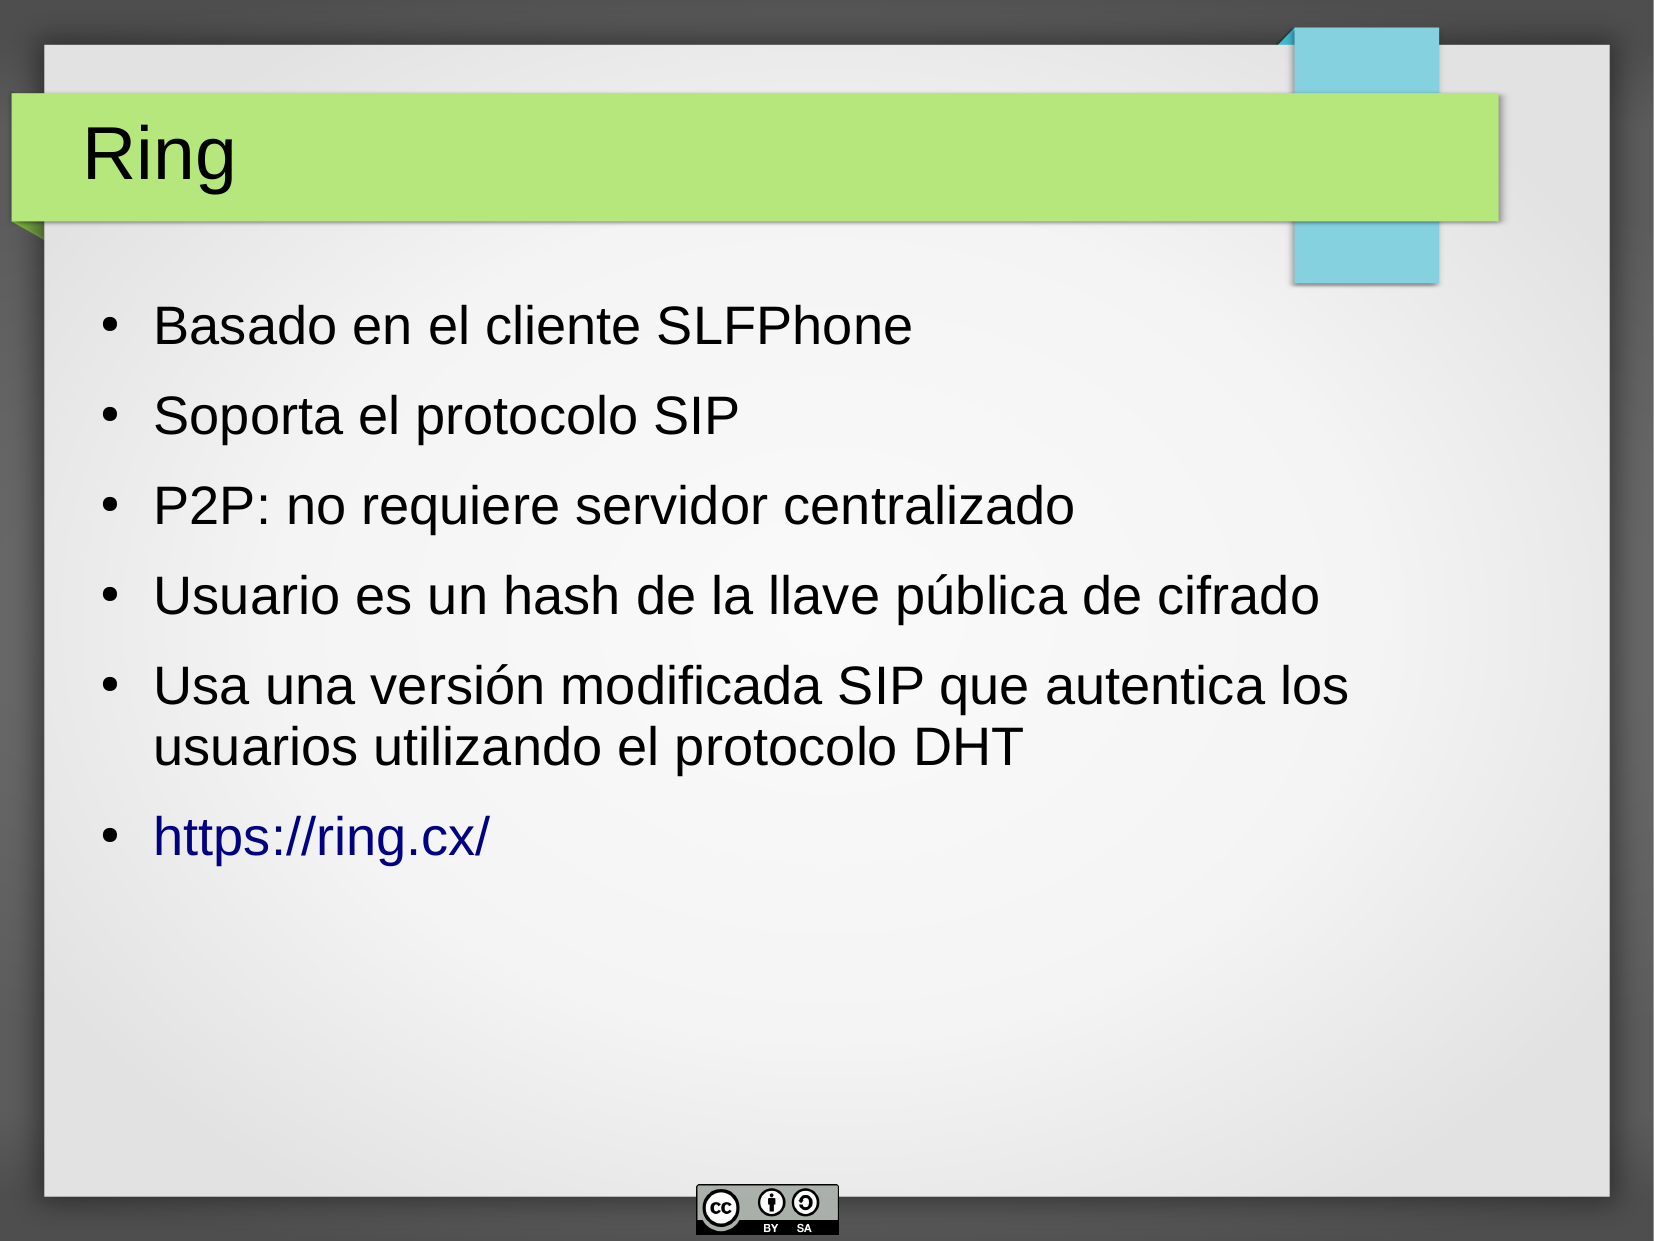

# Ring
Basado en el cliente SLFPhone
Soporta el protocolo SIP
P2P: no requiere servidor centralizado
Usuario es un hash de la llave pública de cifrado
Usa una versión modificada SIP que autentica los usuarios utilizando el protocolo DHT
https://ring.cx/